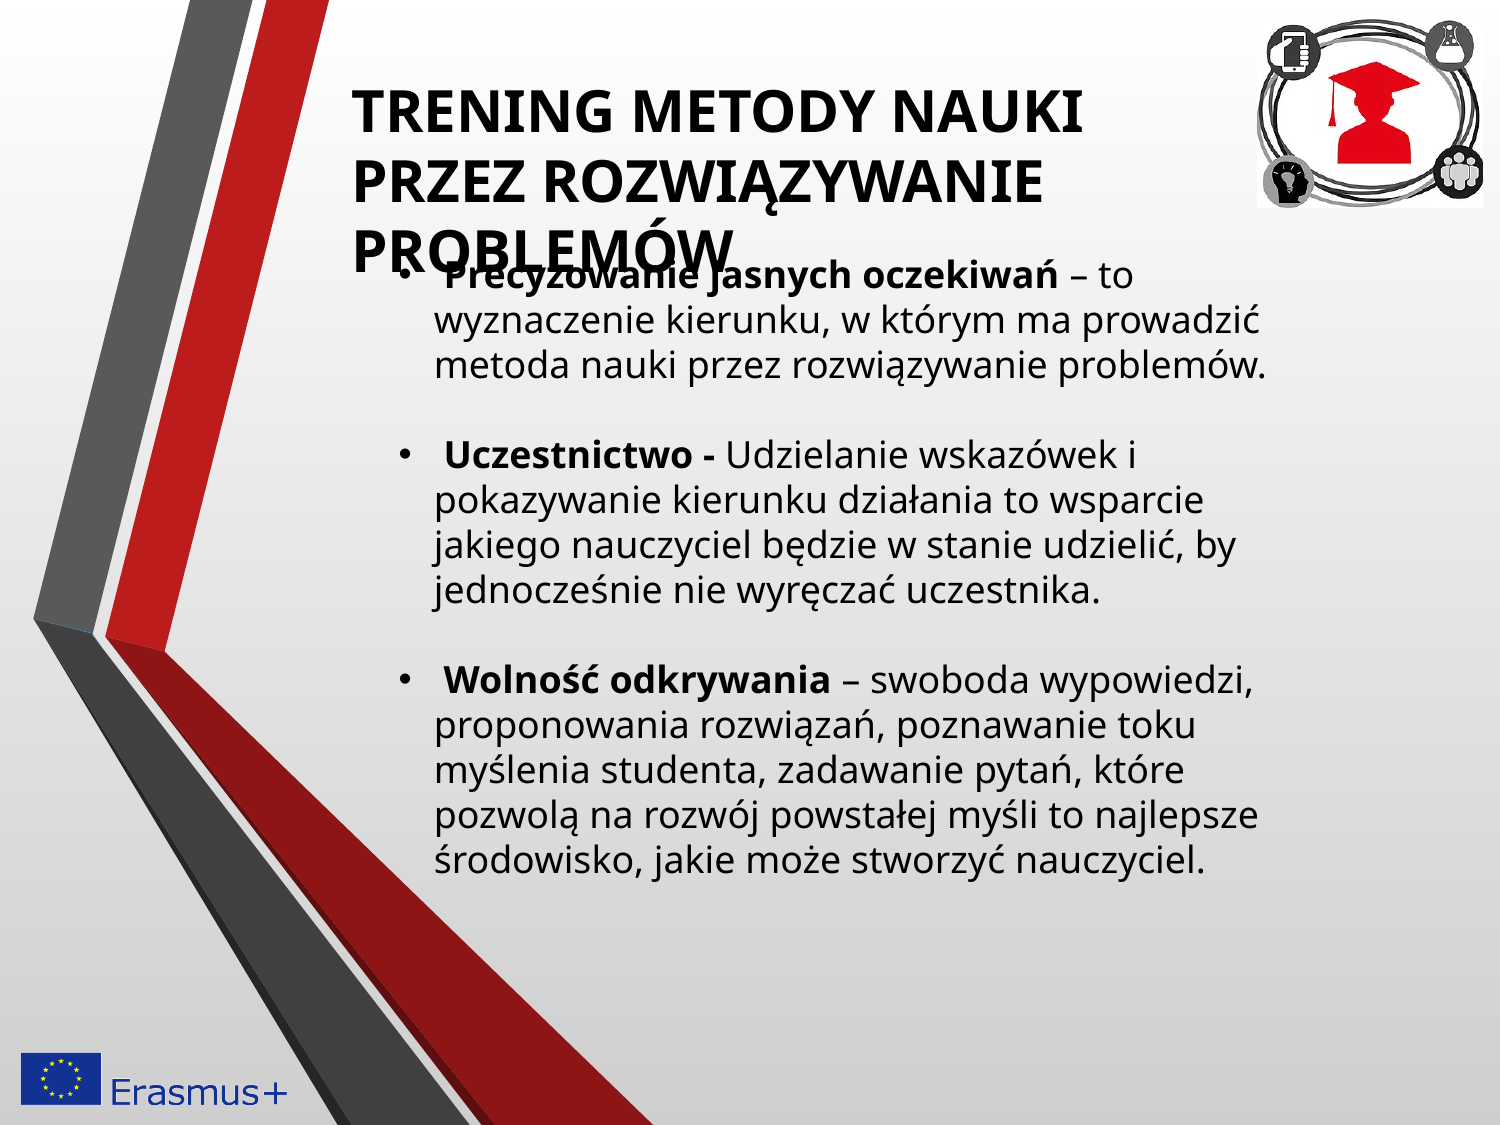

TRENING METODY NAUKI PRZEZ ROZWIĄZYWANIE PROBLEMÓW
 Precyzowanie jasnych oczekiwań – to wyznaczenie kierunku, w którym ma prowadzić metoda nauki przez rozwiązywanie problemów.
 Uczestnictwo - Udzielanie wskazówek i pokazywanie kierunku działania to wsparcie jakiego nauczyciel będzie w stanie udzielić, by jednocześnie nie wyręczać uczestnika.
 Wolność odkrywania – swoboda wypowiedzi, proponowania rozwiązań, poznawanie toku myślenia studenta, zadawanie pytań, które pozwolą na rozwój powstałej myśli to najlepsze środowisko, jakie może stworzyć nauczyciel.